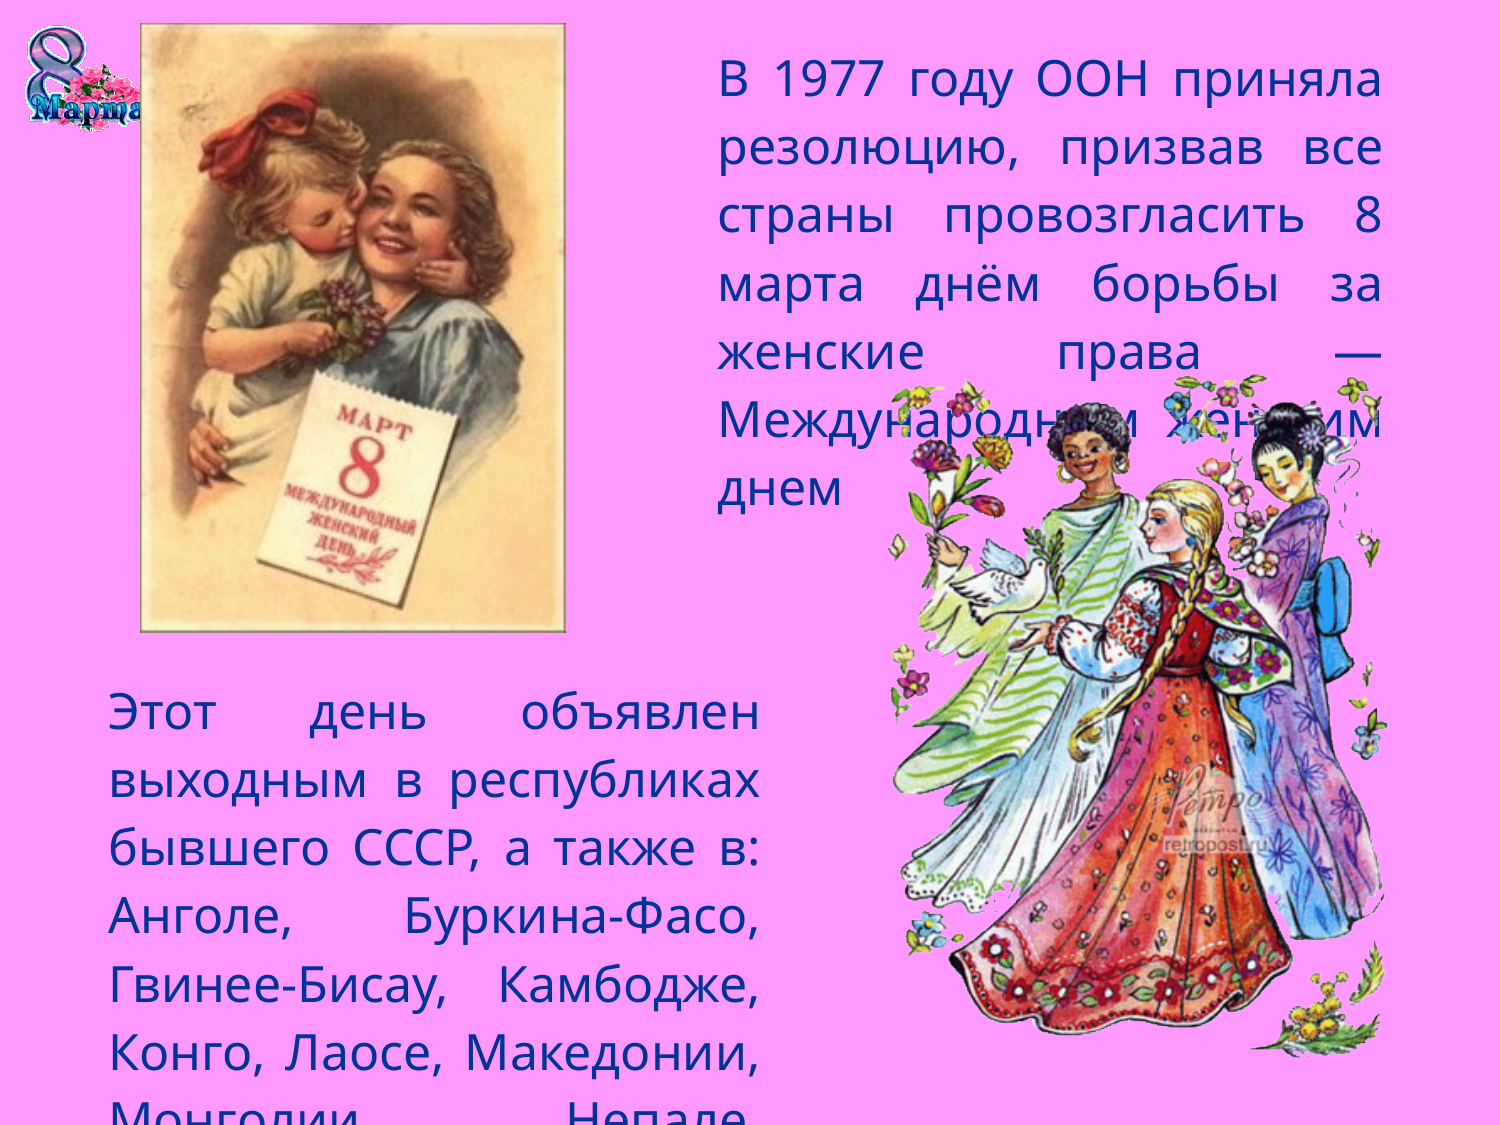

В 1977 году ООН приняла резолюцию, призвав все страны провозгласить 8 марта днём борьбы за женские права — Международным женским днем
Этот день объявлен выходным в республиках бывшего СССР, а также в: Анголе, Буркина-Фасо, Гвинее-Бисау, Камбодже, Конго, Лаосе, Македонии, Монголии, Непале, Северной Корее и Уганде